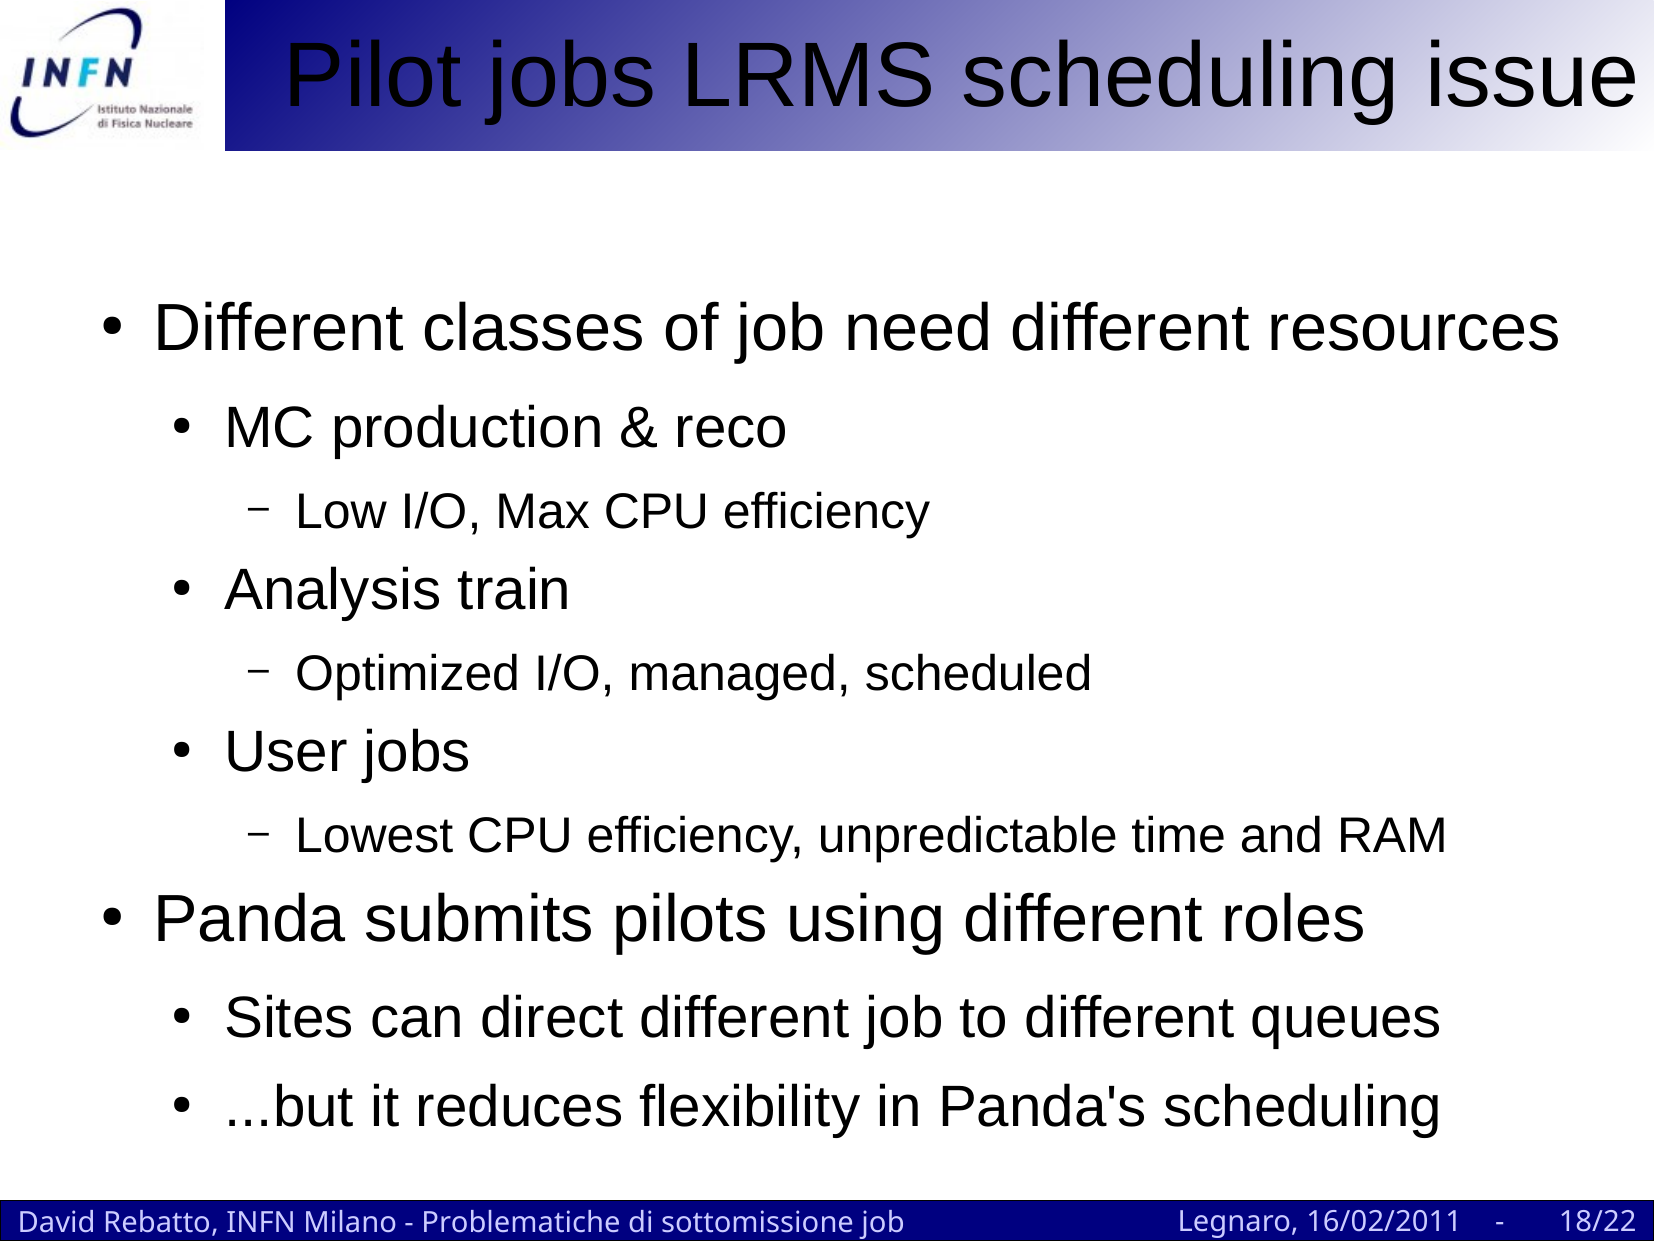

# Pilot jobs LRMS scheduling issue
Different classes of job need different resources
MC production & reco
Low I/O, Max CPU efficiency
Analysis train
Optimized I/O, managed, scheduled
User jobs
Lowest CPU efficiency, unpredictable time and RAM
Panda submits pilots using different roles
Sites can direct different job to different queues
...but it reduces flexibility in Panda's scheduling
Legnaro, 16/02/2011
18
David Rebatto, INFN Milano - Problematiche di sottomissione job